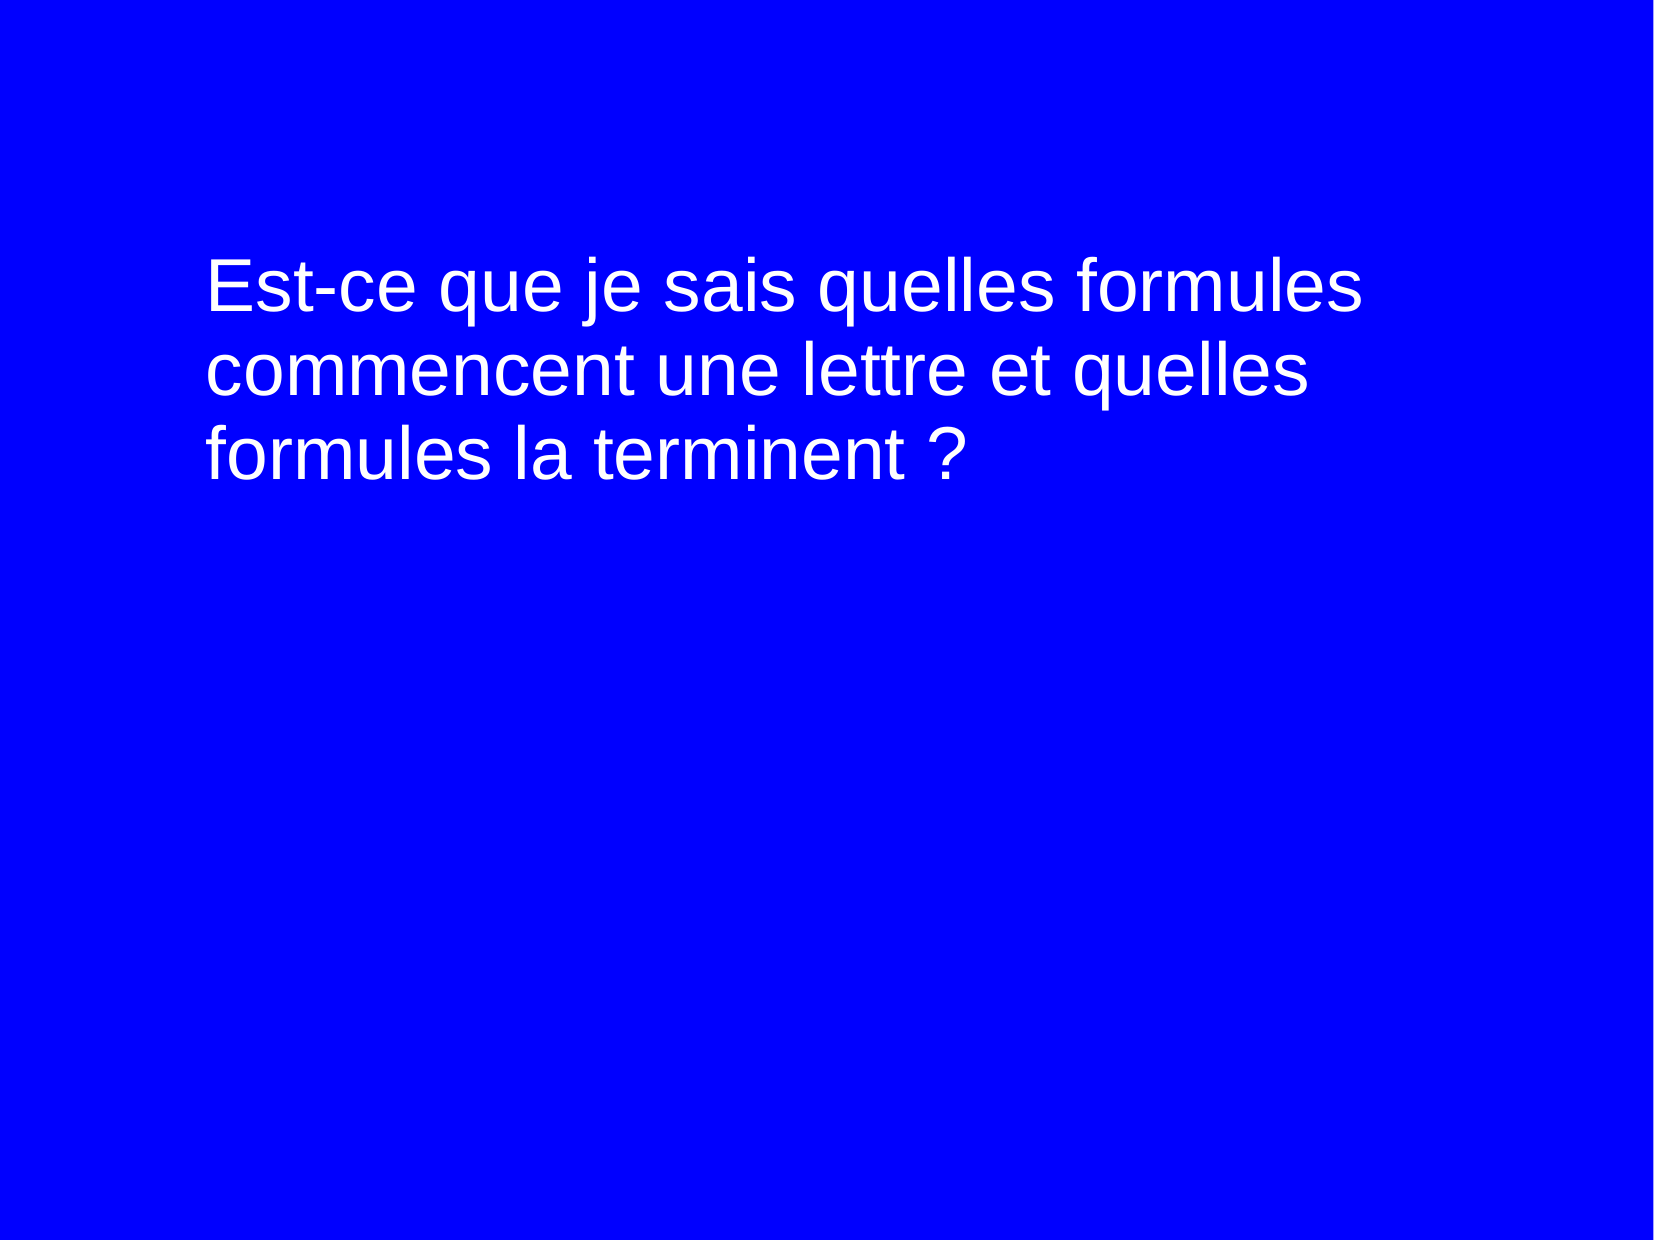

Est-ce que je sais quelles formules commencent une lettre et quelles formules la terminent ?